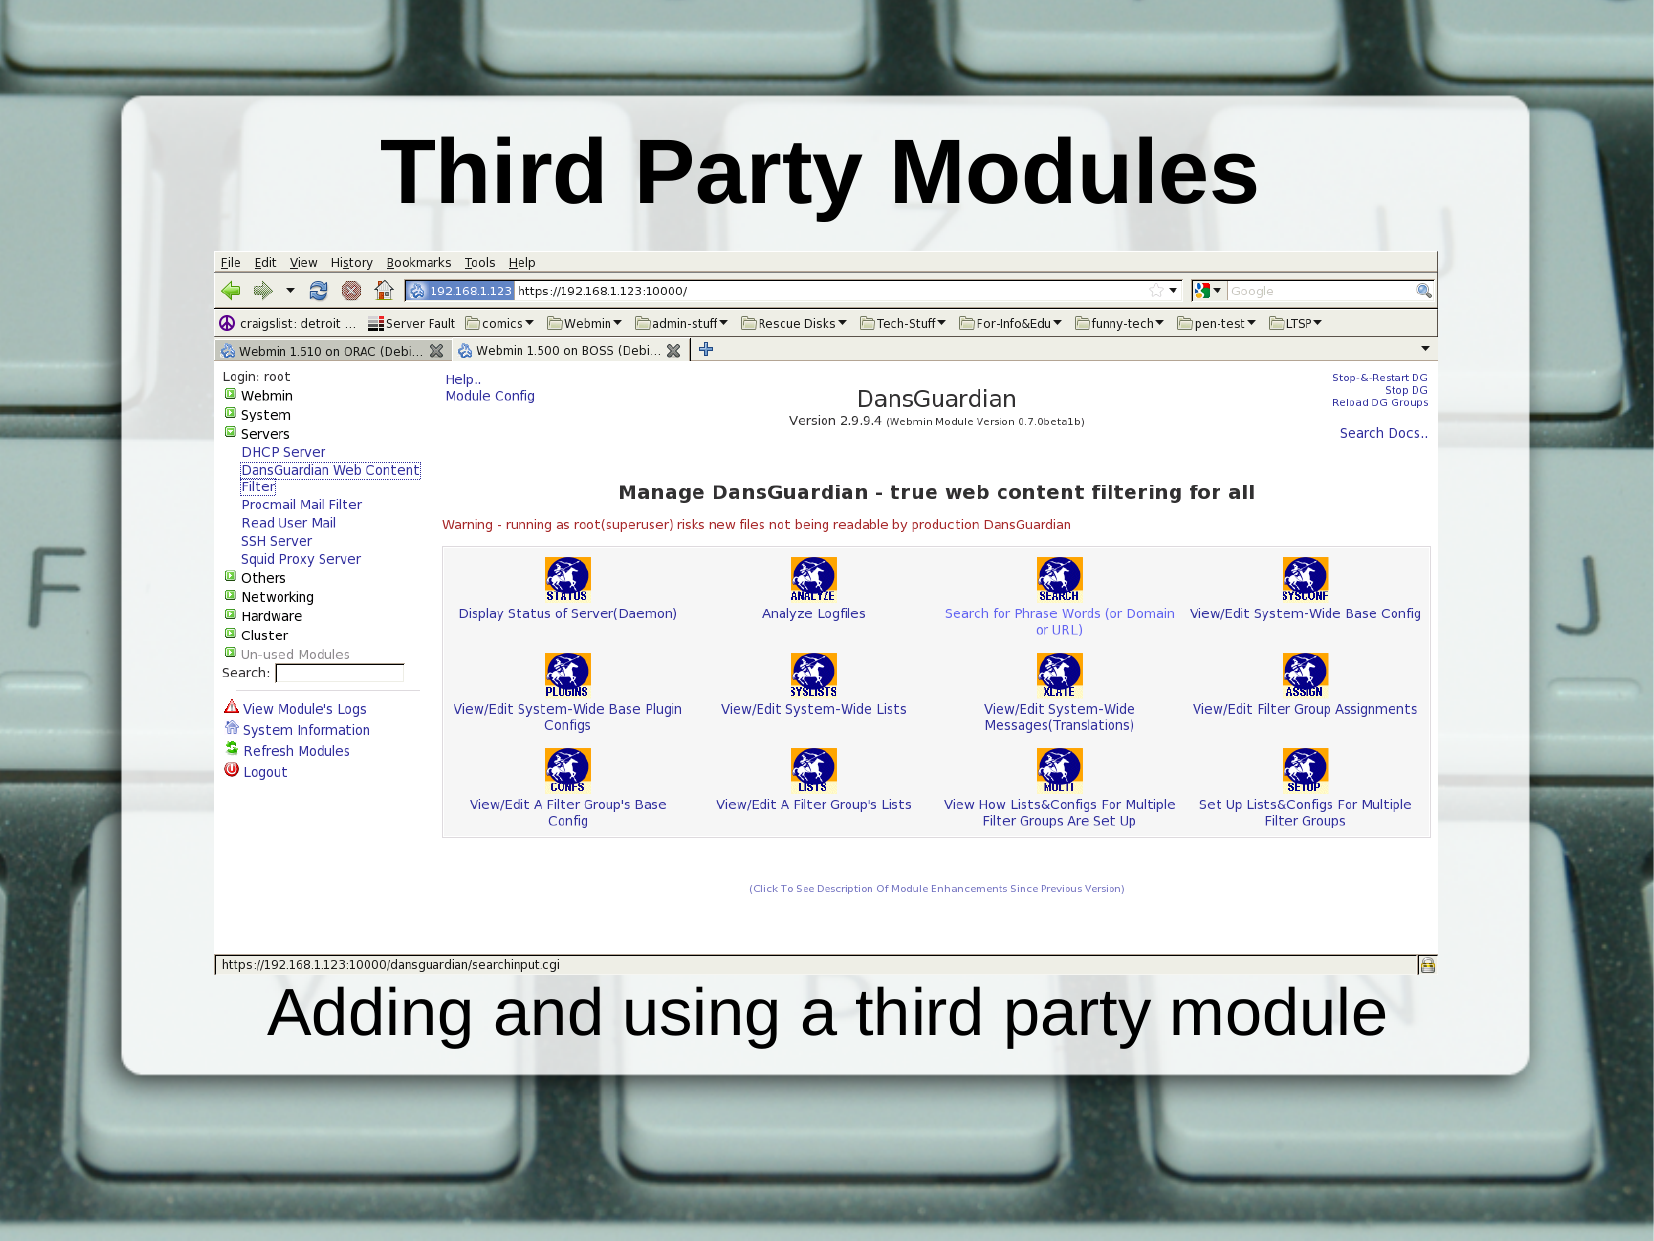

# Third Party Modules
Adding and using a third party module